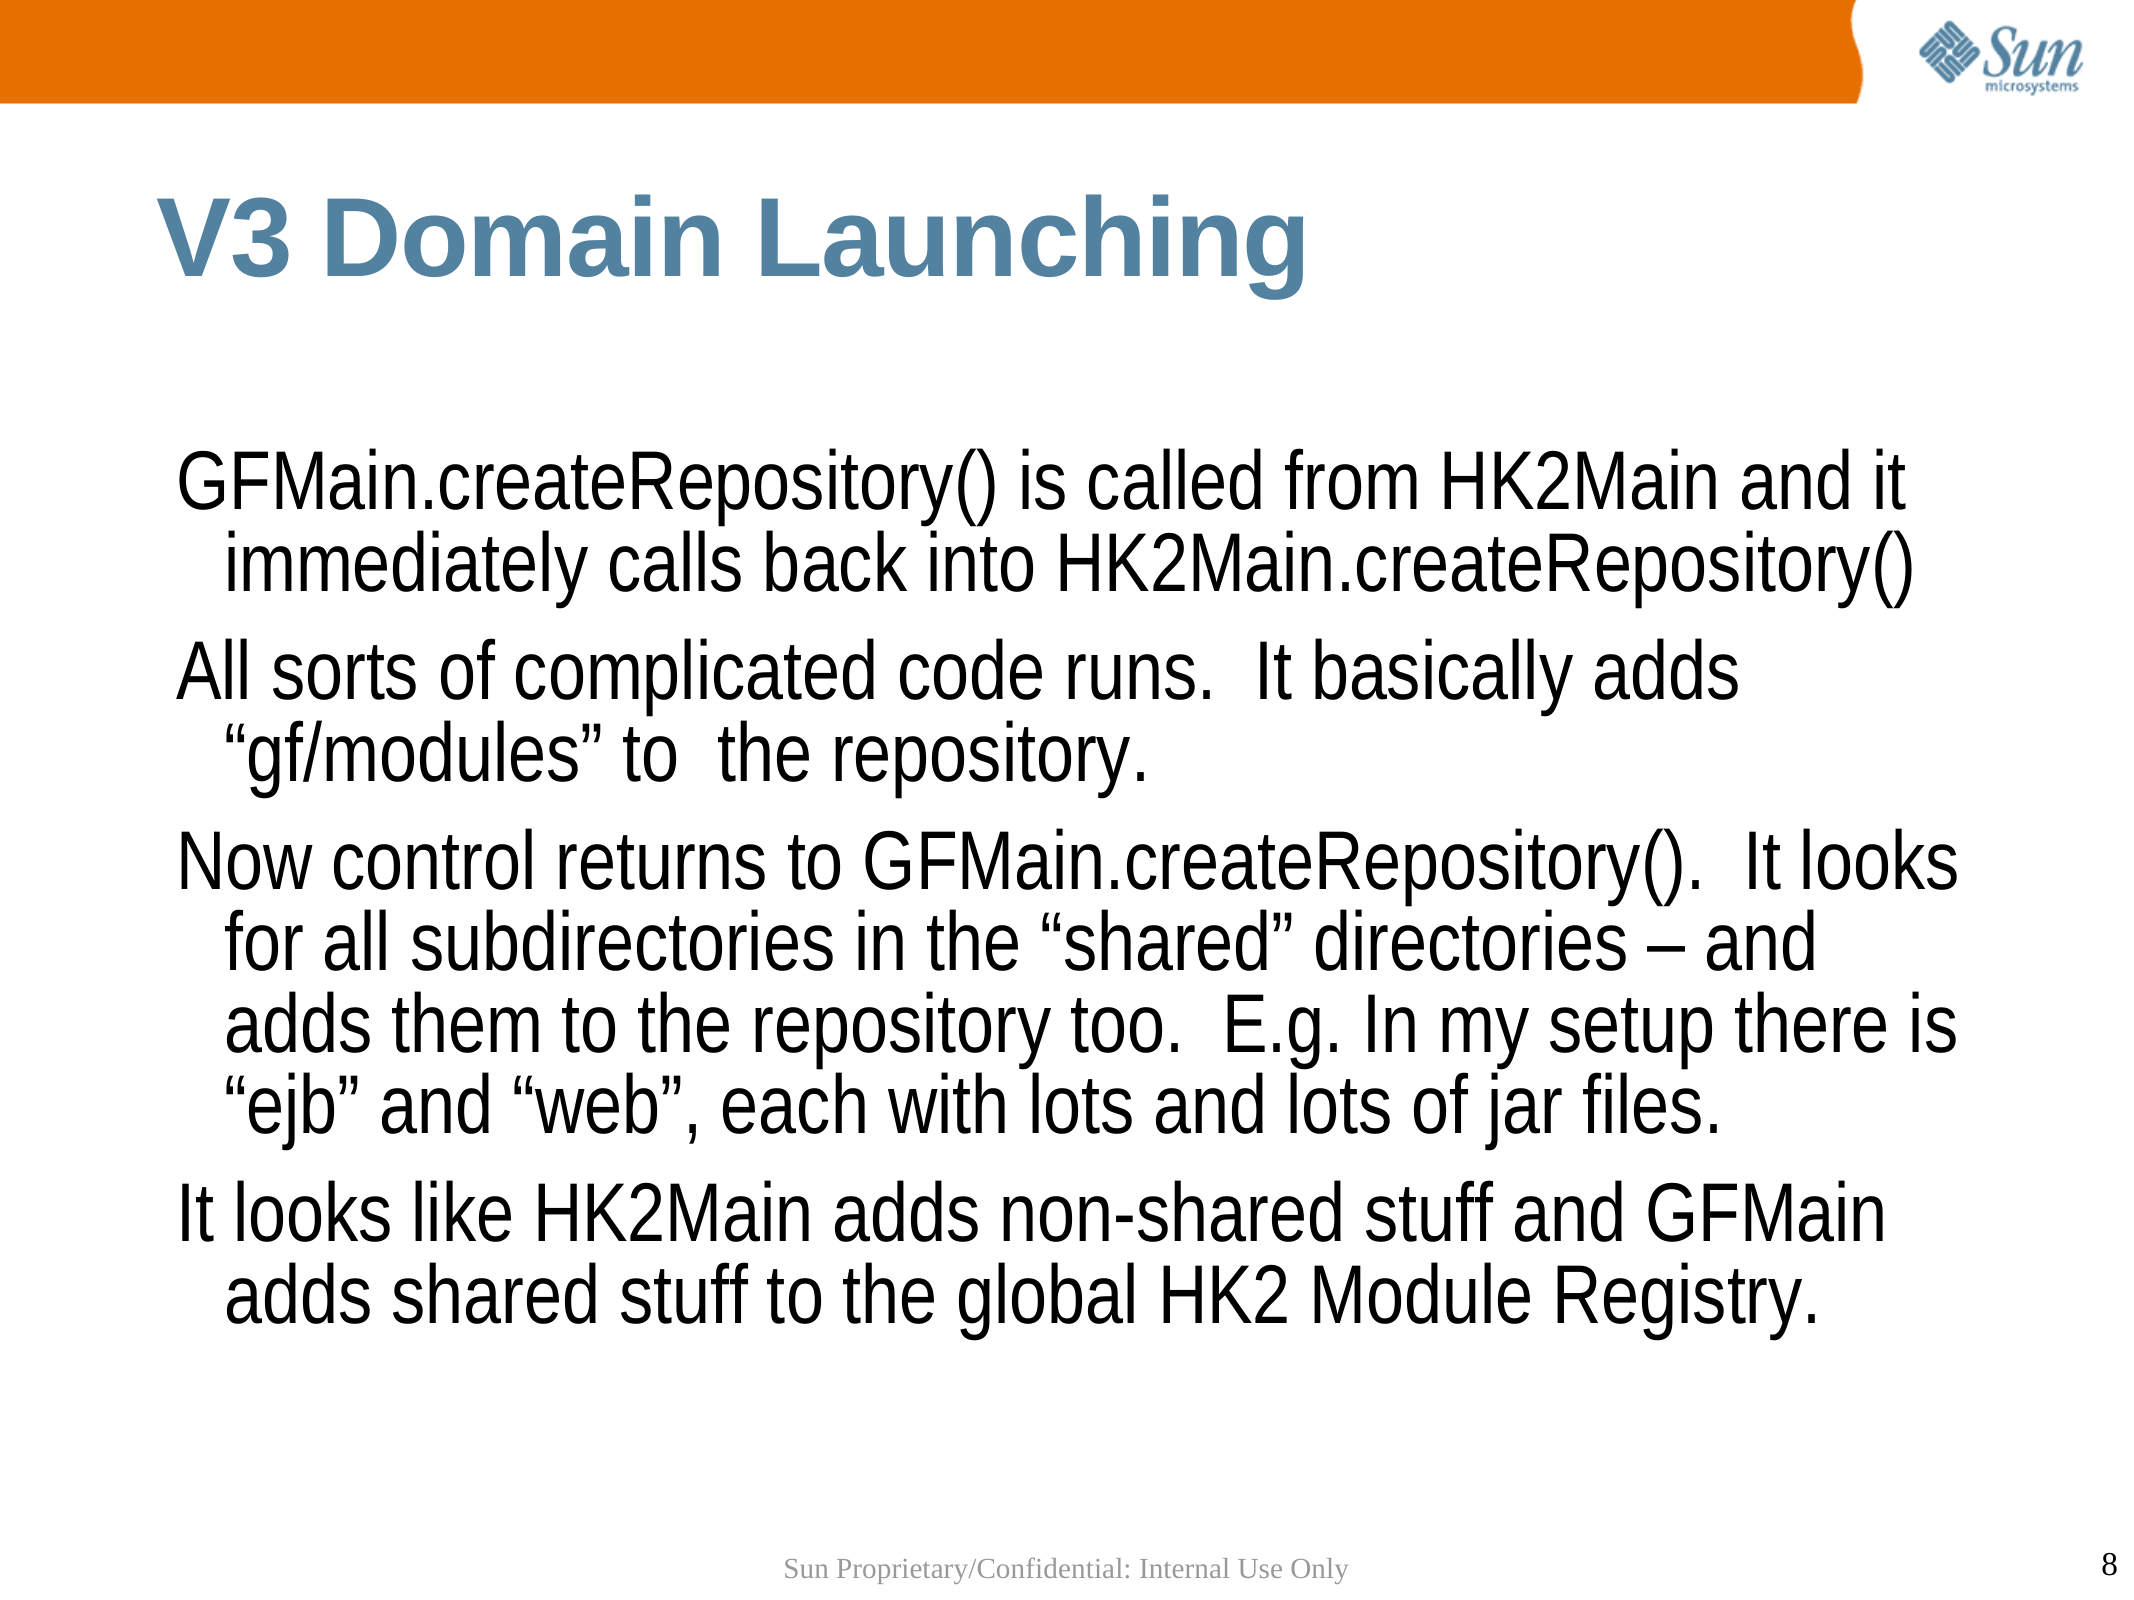

# V3 Domain Launching
GFMain.createRepository() is called from HK2Main and it immediately calls back into HK2Main.createRepository()
All sorts of complicated code runs. It basically adds “gf/modules” to the repository.
Now control returns to GFMain.createRepository(). It looks for all subdirectories in the “shared” directories – and adds them to the repository too. E.g. In my setup there is “ejb” and “web”, each with lots and lots of jar files.
It looks like HK2Main adds non-shared stuff and GFMain adds shared stuff to the global HK2 Module Registry.